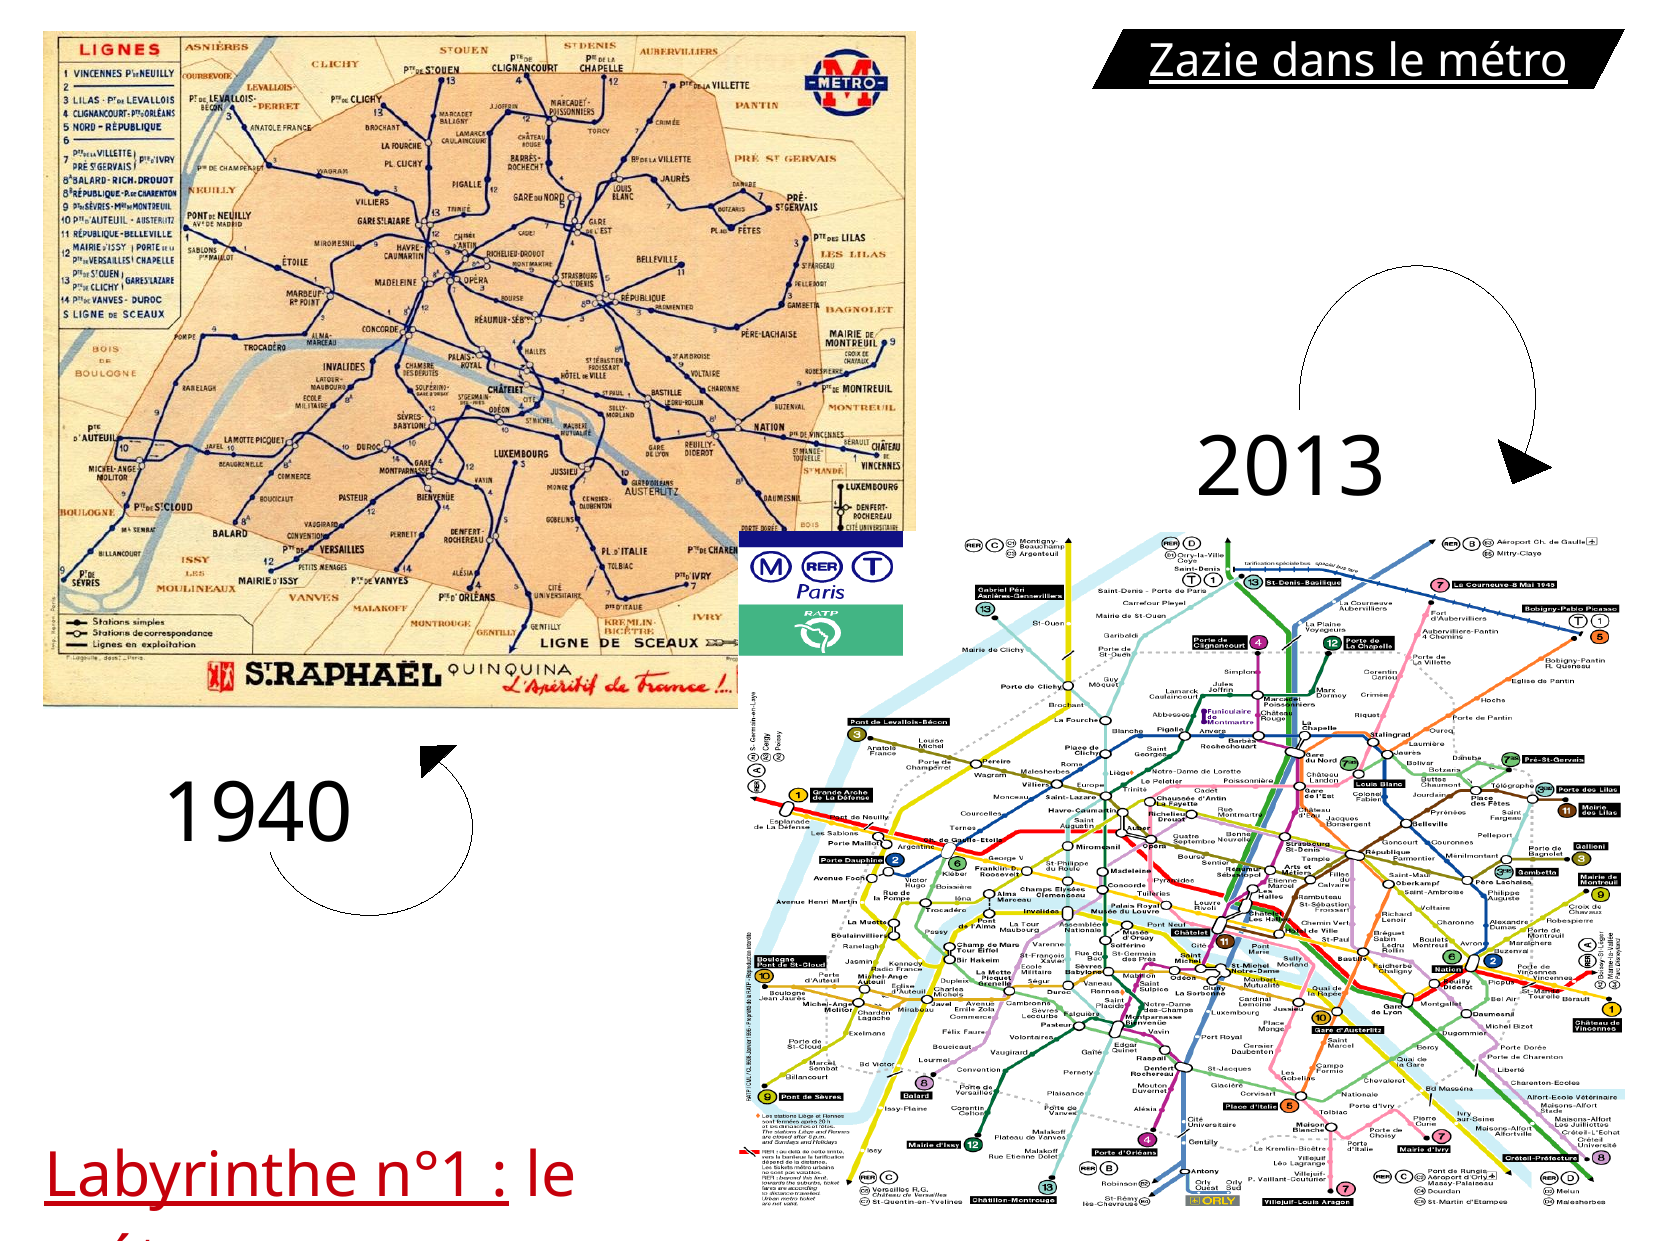

Zazie dans le métro
2013
1940
Labyrinthe n°1 : le métro